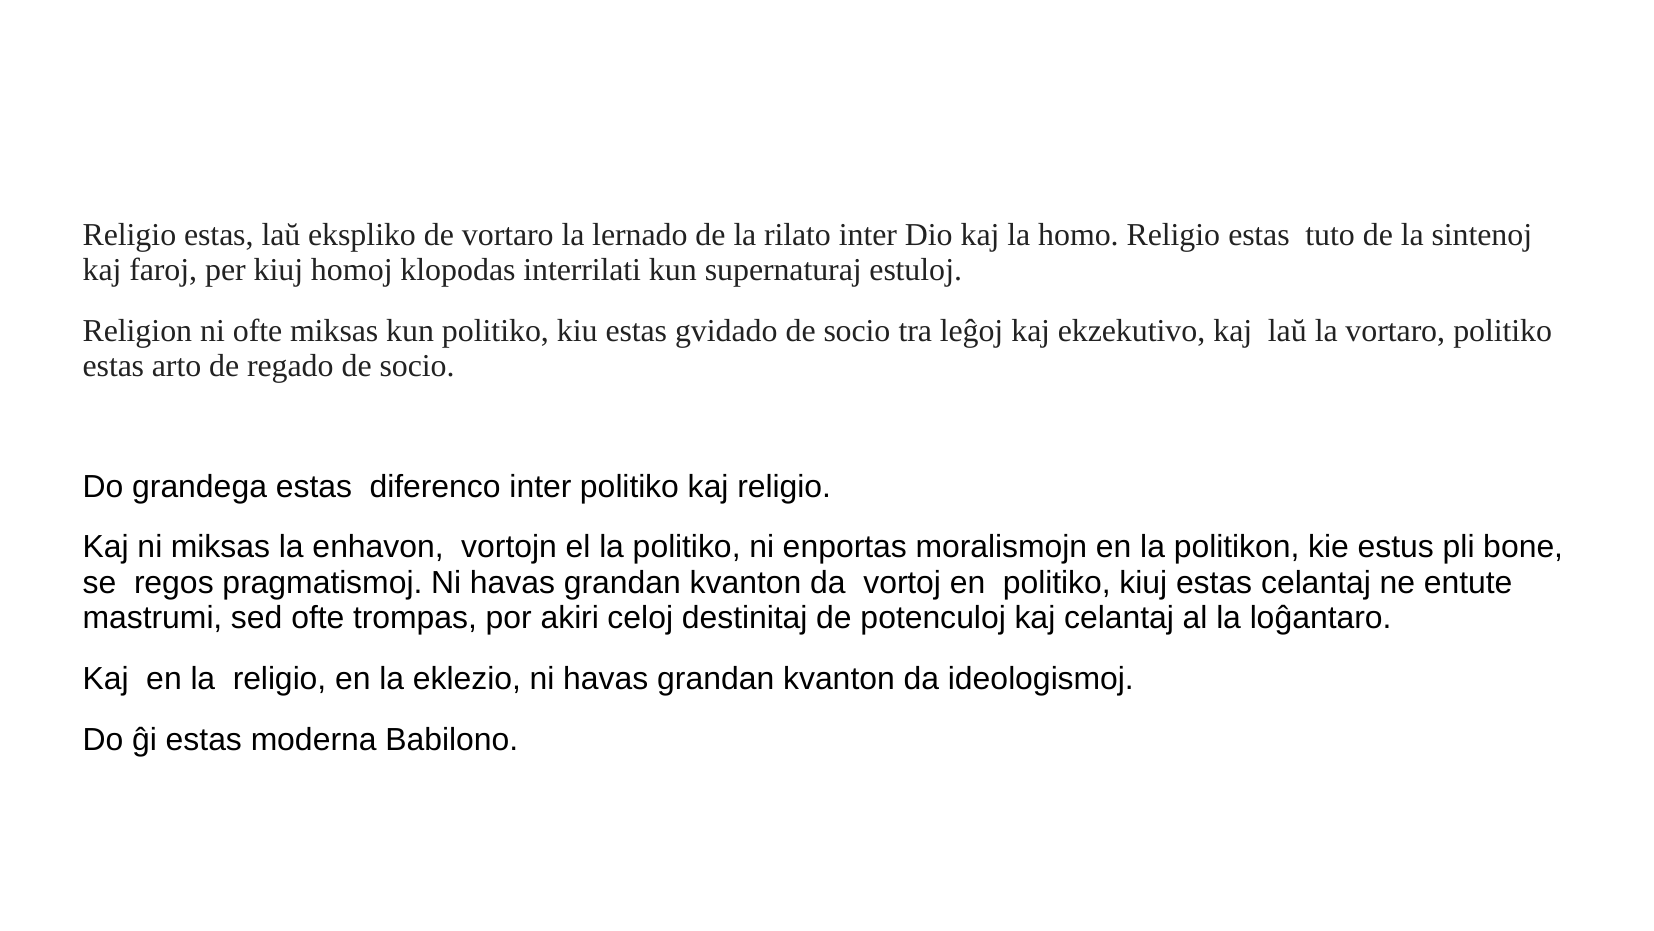

# Religio estas, laŭ ekspliko de vortaro la lernado de la rilato inter Dio kaj la homo. Religio estas tuto de la sintenoj kaj faroj, per kiuj homoj klopodas interrilati kun supernaturaj estuloj.
Religion ni ofte miksas kun politiko, kiu estas gvidado de socio tra leĝoj kaj ekzekutivo, kaj laŭ la vortaro, politiko estas arto de regado de socio.
Do grandega estas diferenco inter politiko kaj religio.
Kaj ni miksas la enhavon, vortojn el la politiko, ni enportas moralismojn en la politikon, kie estus pli bone, se regos pragmatismoj. Ni havas grandan kvanton da vortoj en politiko, kiuj estas celantaj ne entute mastrumi, sed ofte trompas, por akiri celoj destinitaj de potenculoj kaj celantaj al la loĝantaro.
Kaj en la religio, en la eklezio, ni havas grandan kvanton da ideologismoj.
Do ĝi estas moderna Babilono.